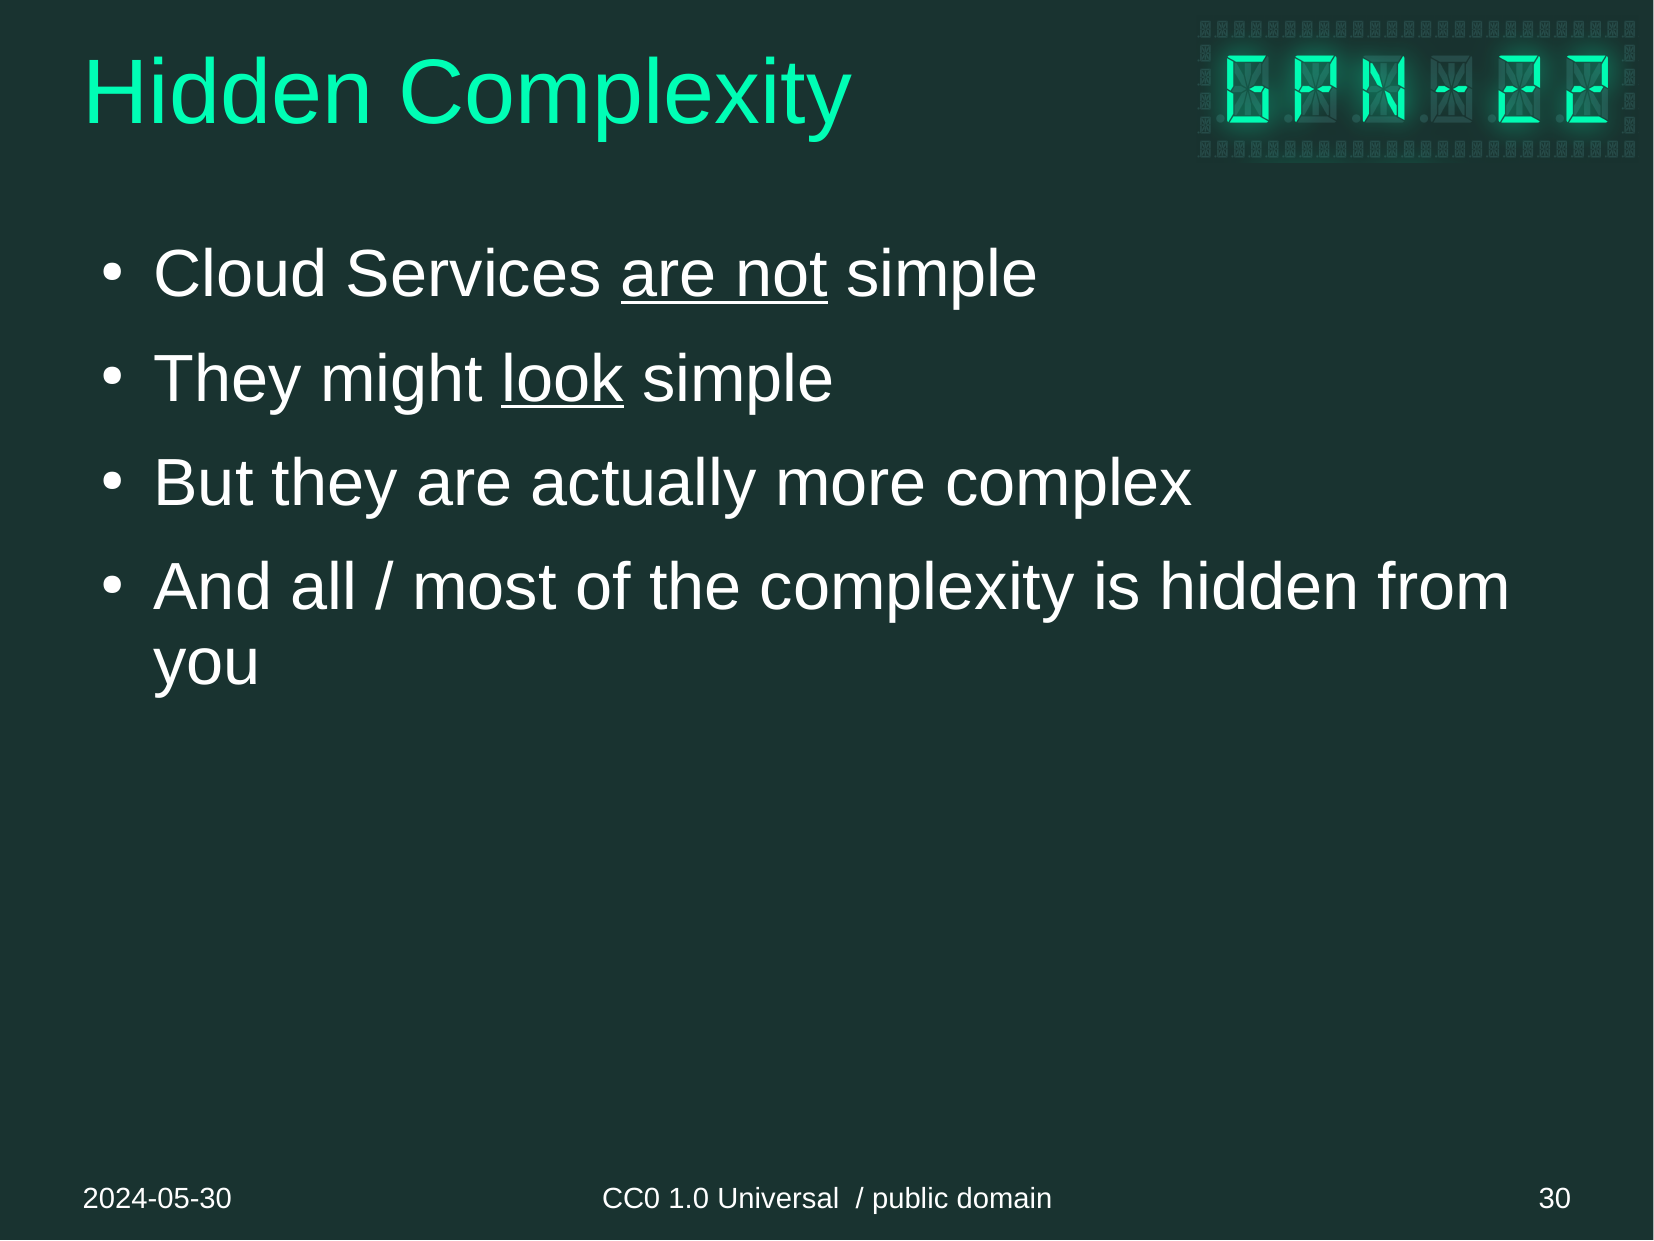

# Hidden Complexity
Cloud Services are not simple
They might look simple
But they are actually more complex
And all / most of the complexity is hidden from you